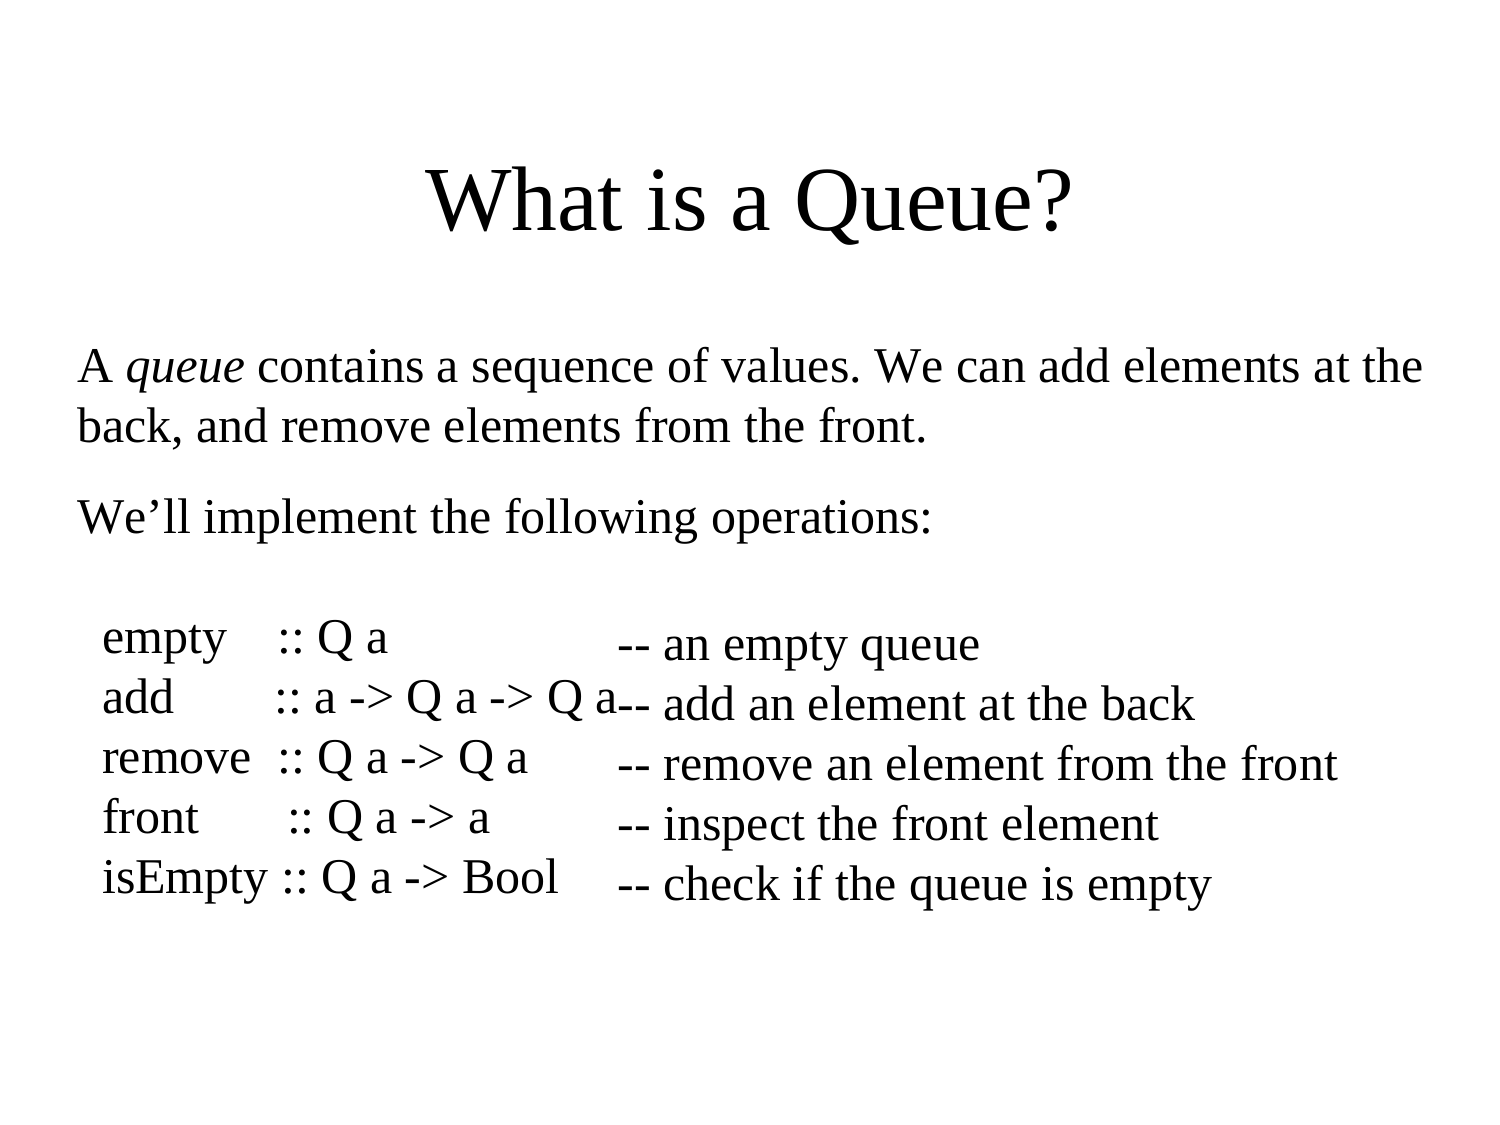

# What is a Queue?
A queue contains a sequence of values. We can add elements at the back, and remove elements from the front.
We’ll implement the following operations:
 empty :: Q a
 add :: a -> Q a -> Q a
 remove :: Q a -> Q a
 front :: Q a -> a
 isEmpty :: Q a -> Bool
-- an empty queue
-- add an element at the back
-- remove an element from the front
-- inspect the front element
-- check if the queue is empty